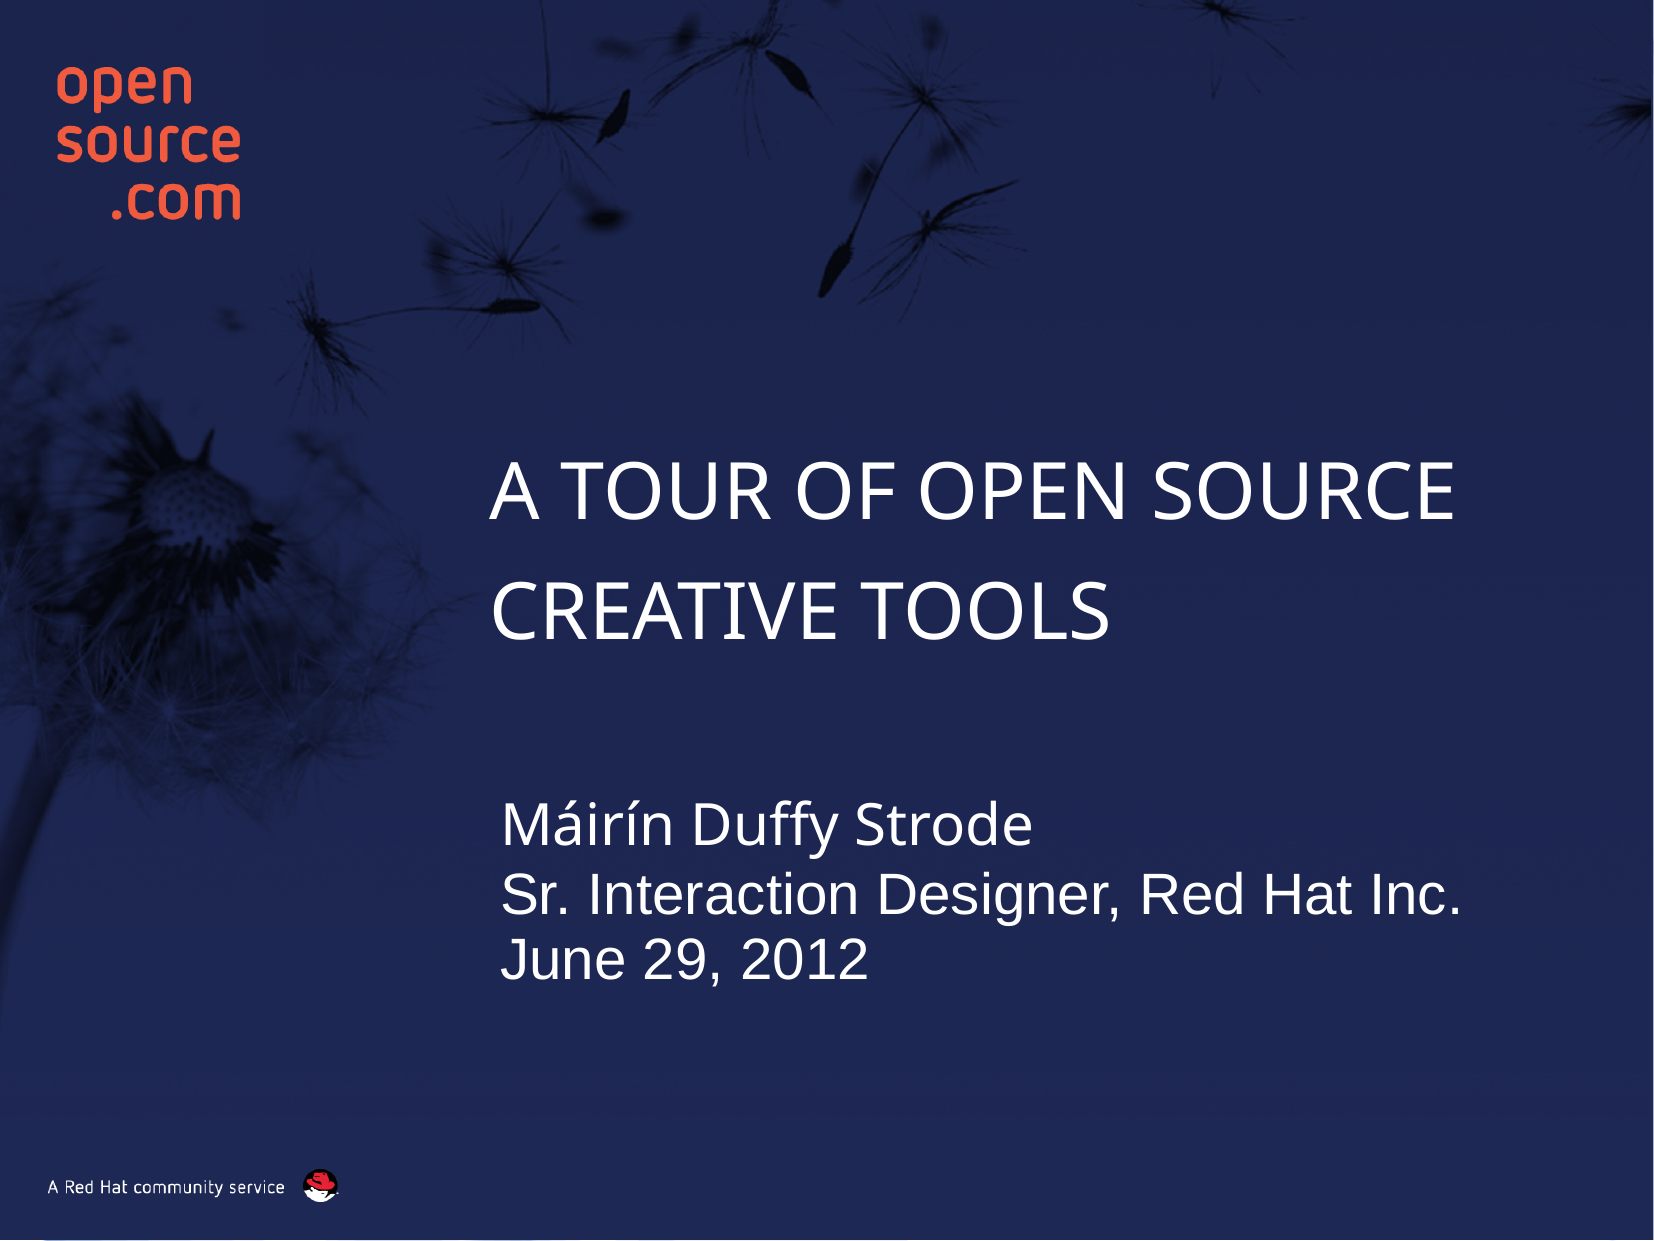

A TOUR OF OPEN SOURCE CREATIVE TOOLS
Máirín Duffy Strode
Sr. Interaction Designer, Red Hat Inc.
June 29, 2012